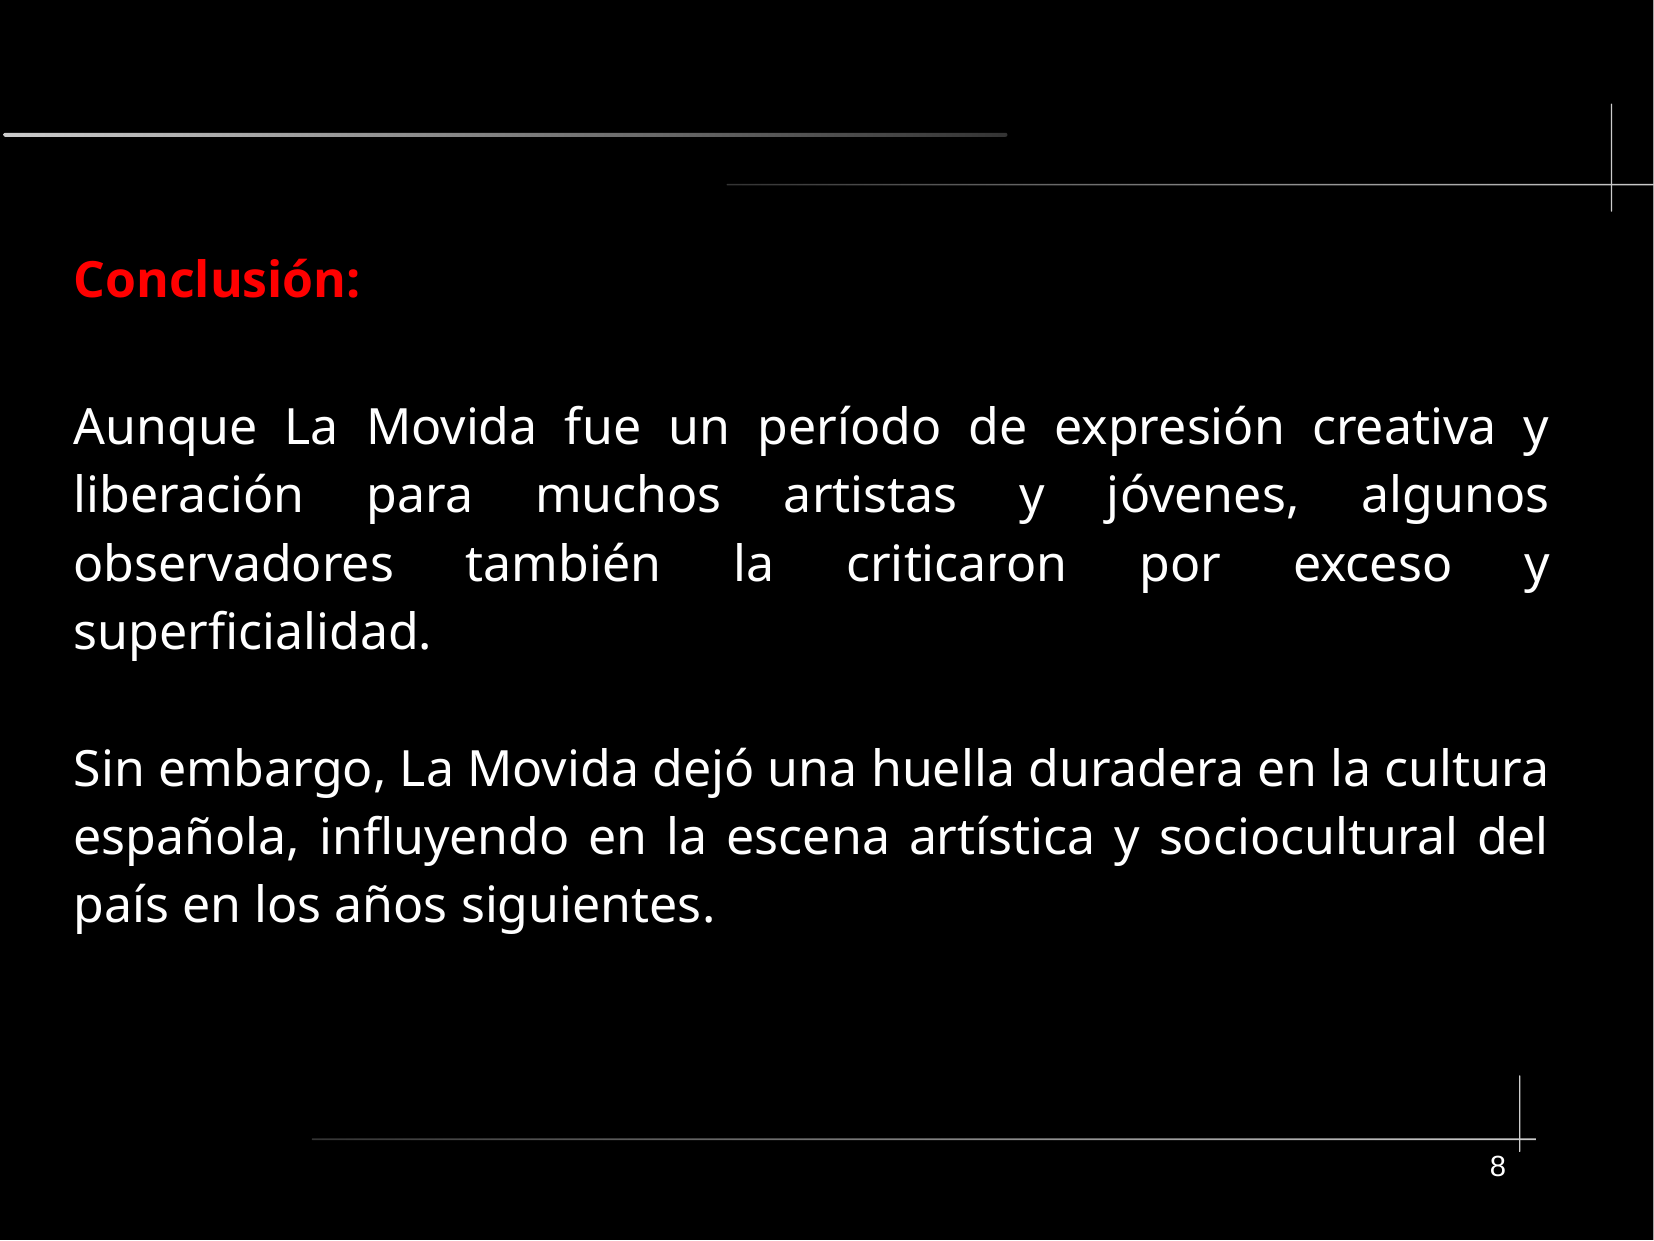

Conclusión:
Aunque La Movida fue un período de expresión creativa y liberación para muchos artistas y jóvenes, algunos observadores también la criticaron por exceso y superficialidad.
Sin embargo, La Movida dejó una huella duradera en la cultura española, influyendo en la escena artística y sociocultural del país en los años siguientes.
8